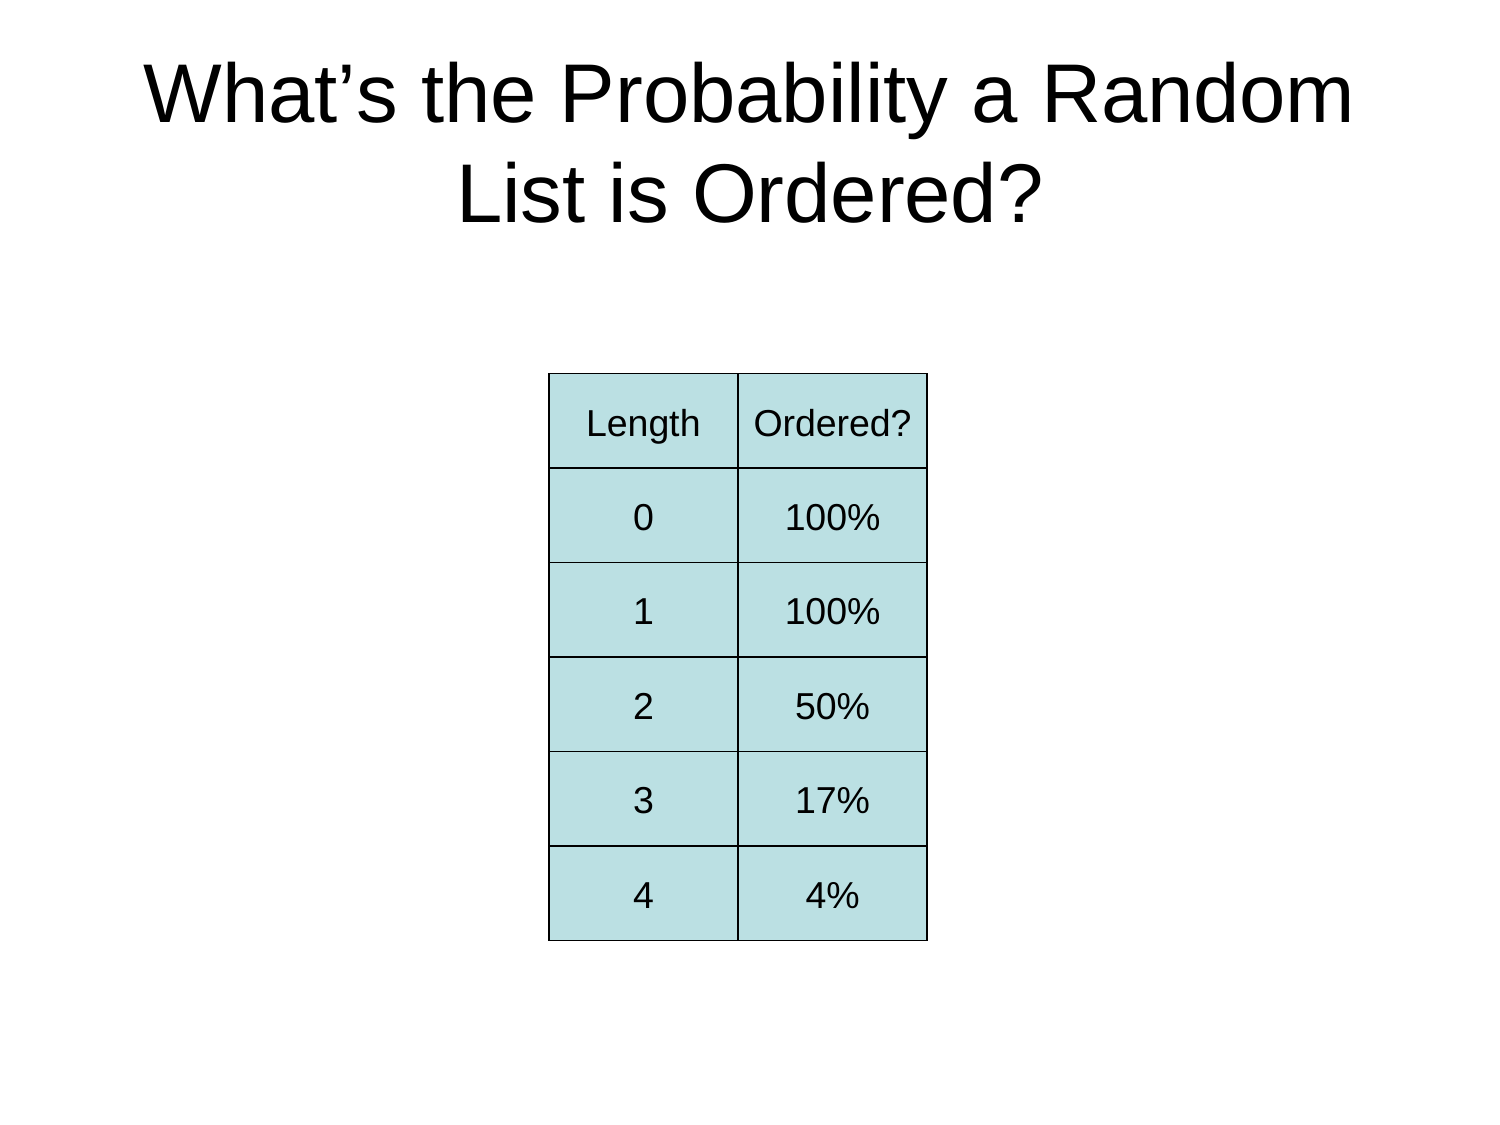

# What’s the Probability a Random List is Ordered?
Length
Ordered?
0
100%
1
100%
2
50%
3
17%
4
4%